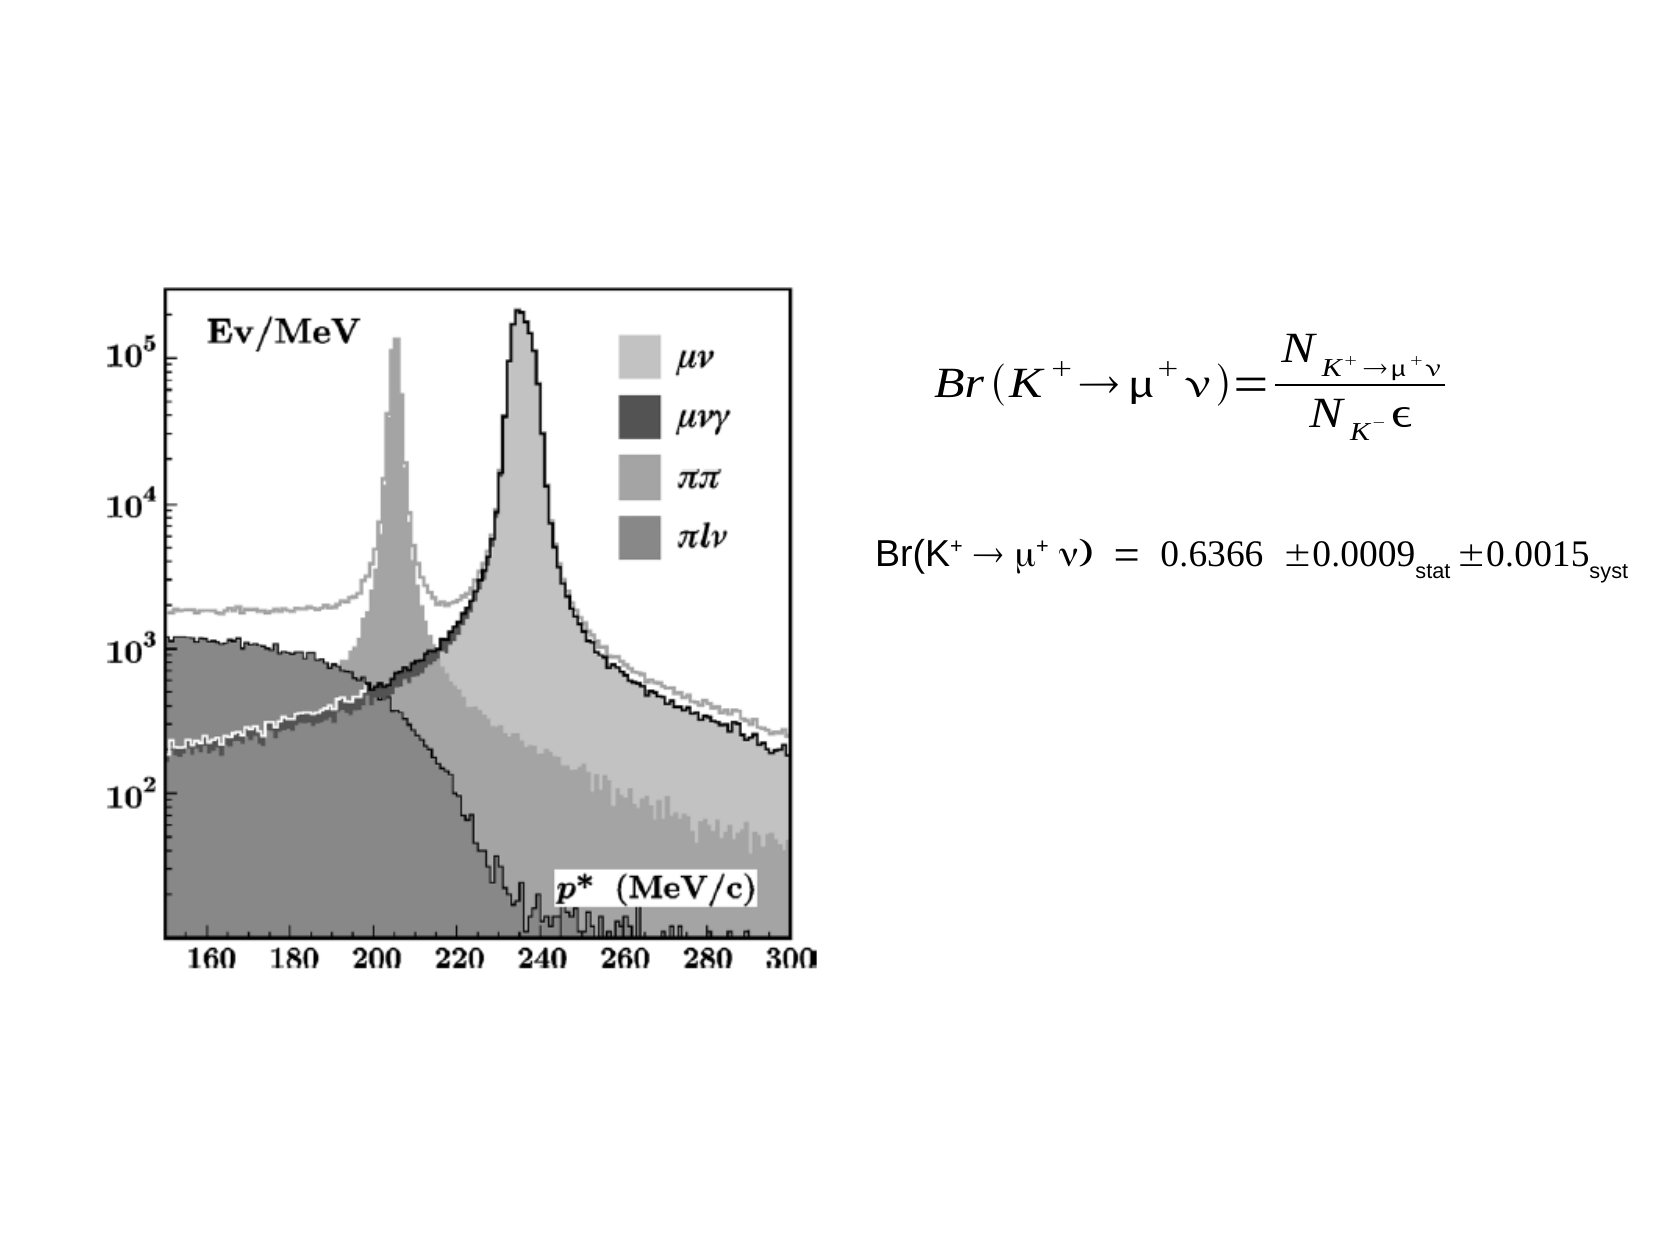

Br(K+  m+ n) = 0.6366 0.0009stat 0.0015syst